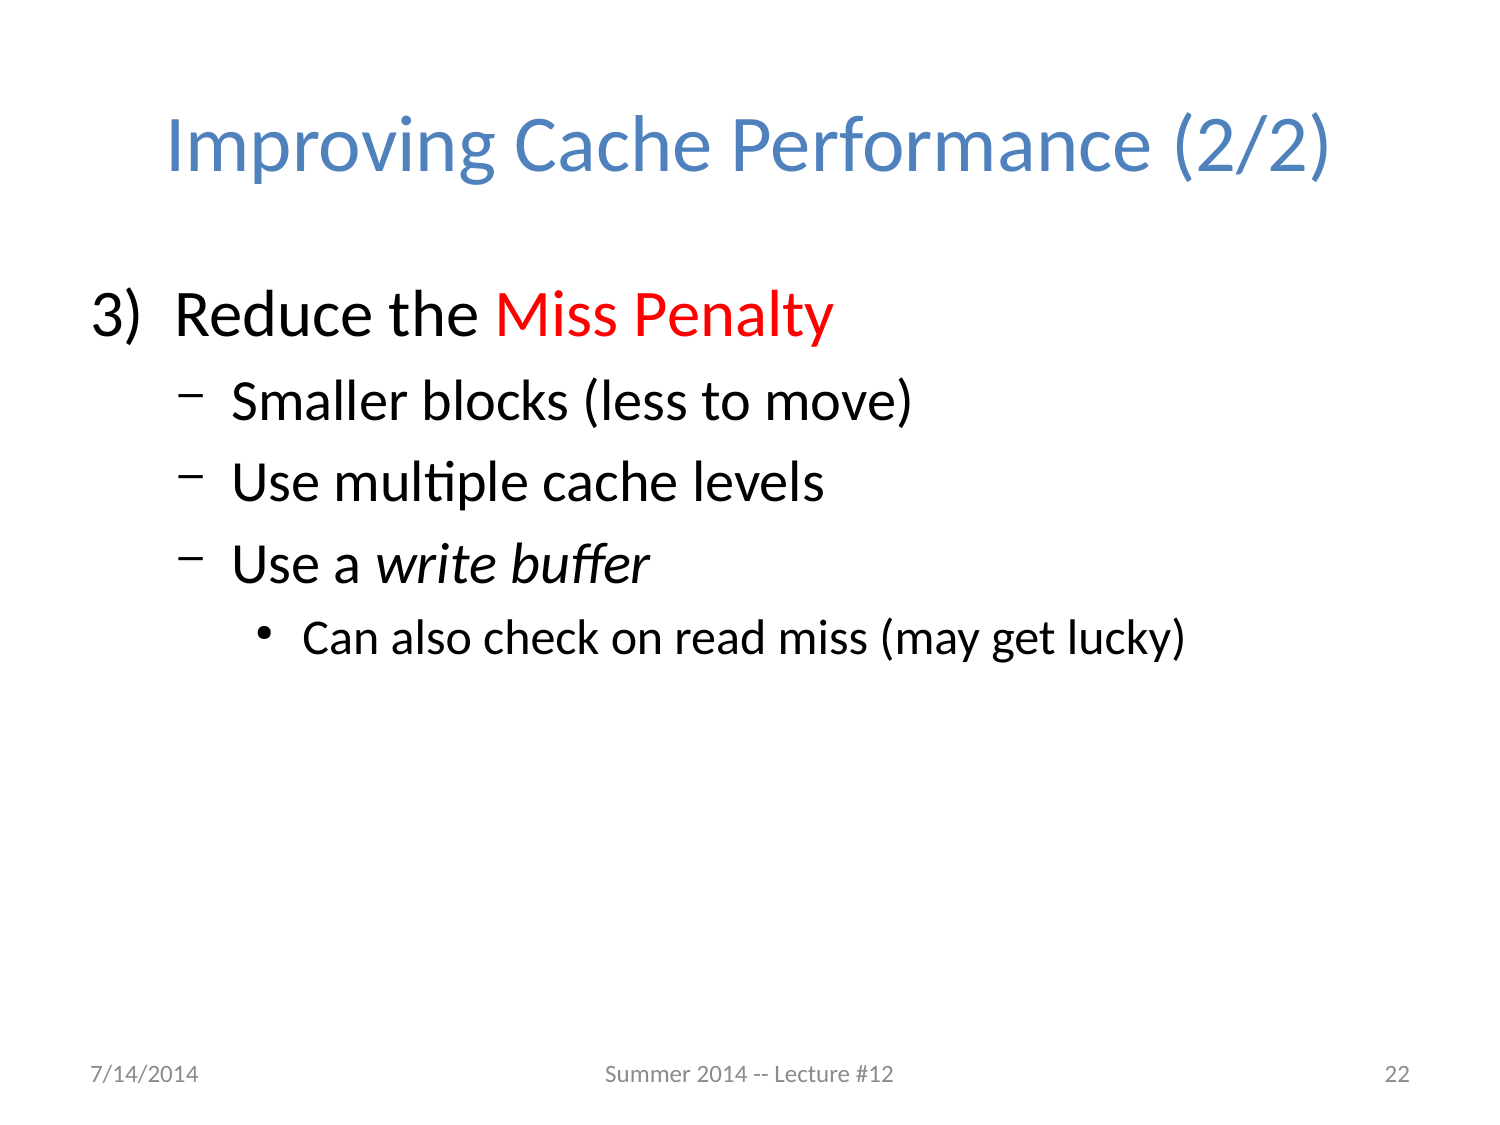

# Improving Cache Performance (2/2)
Reduce the Miss Penalty
Smaller blocks (less to move)
Use multiple cache levels
Use a write buffer
Can also check on read miss (may get lucky)
7/14/2014
Summer 2014 -- Lecture #12